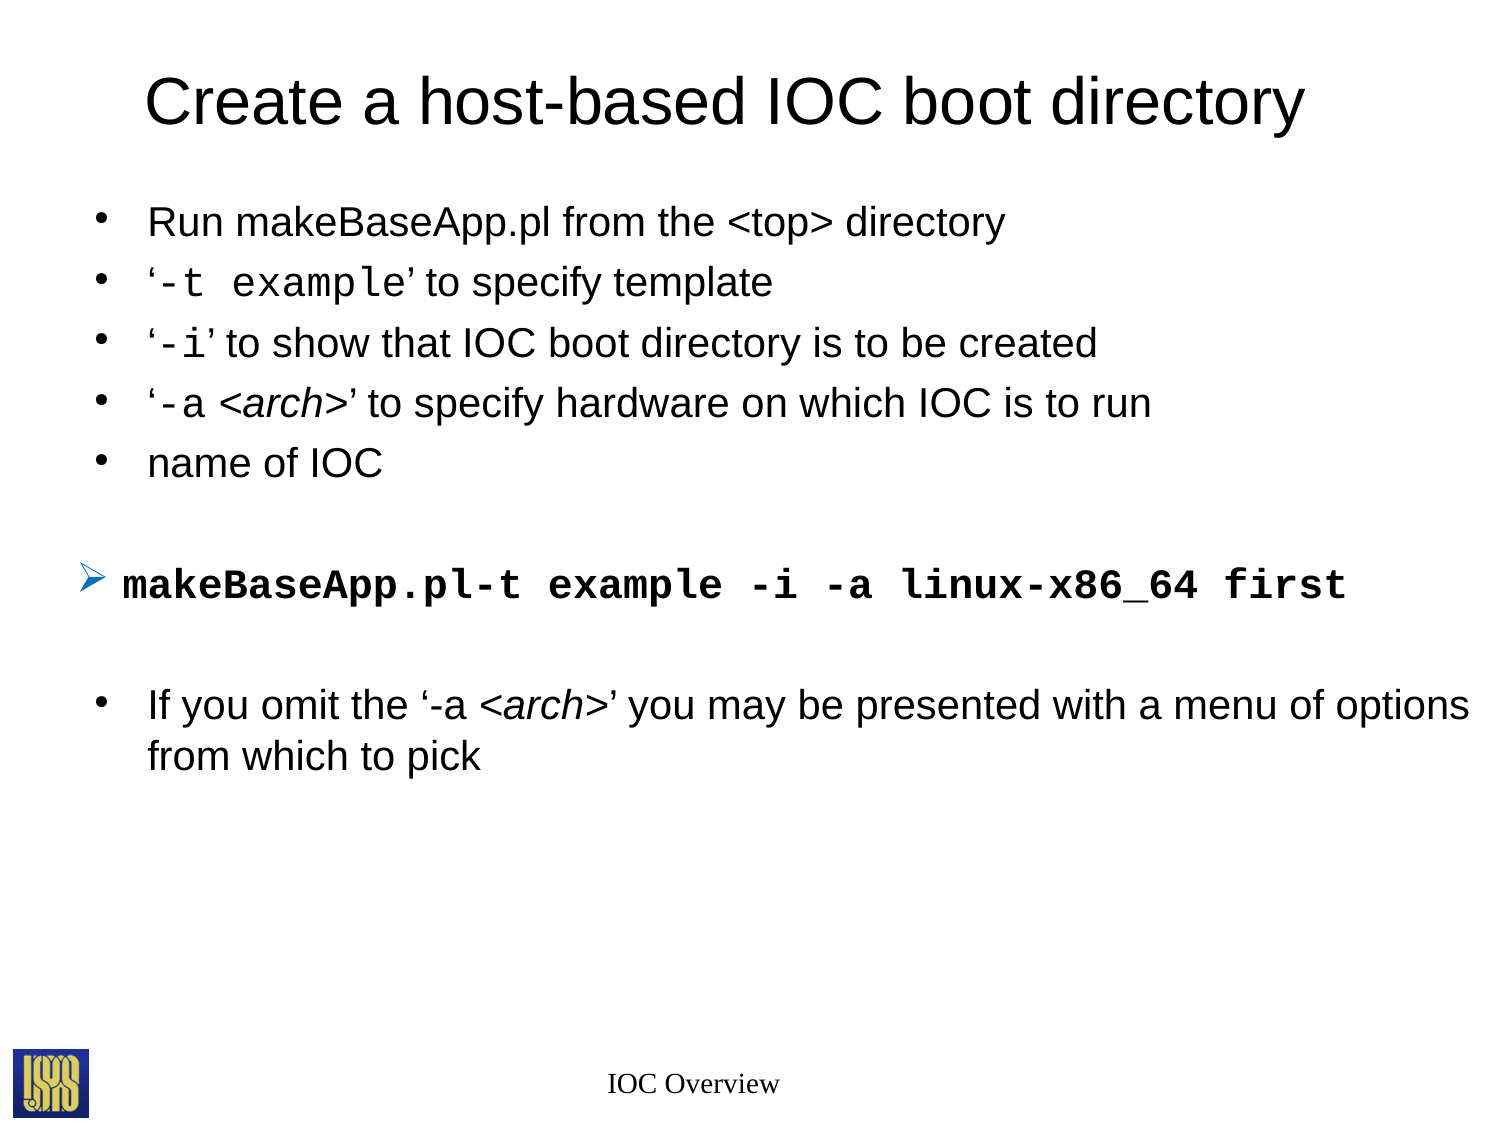

# Create a host-based IOC boot directory
Run makeBaseApp.pl from the <top> directory
‘-t example’ to specify template
‘-i’ to show that IOC boot directory is to be created
‘-a <arch>’ to specify hardware on which IOC is to run
name of IOC
makeBaseApp.pl-t example -i -a linux-x86_64 first
If you omit the ‘-a <arch>’ you may be presented with a menu of options from which to pick